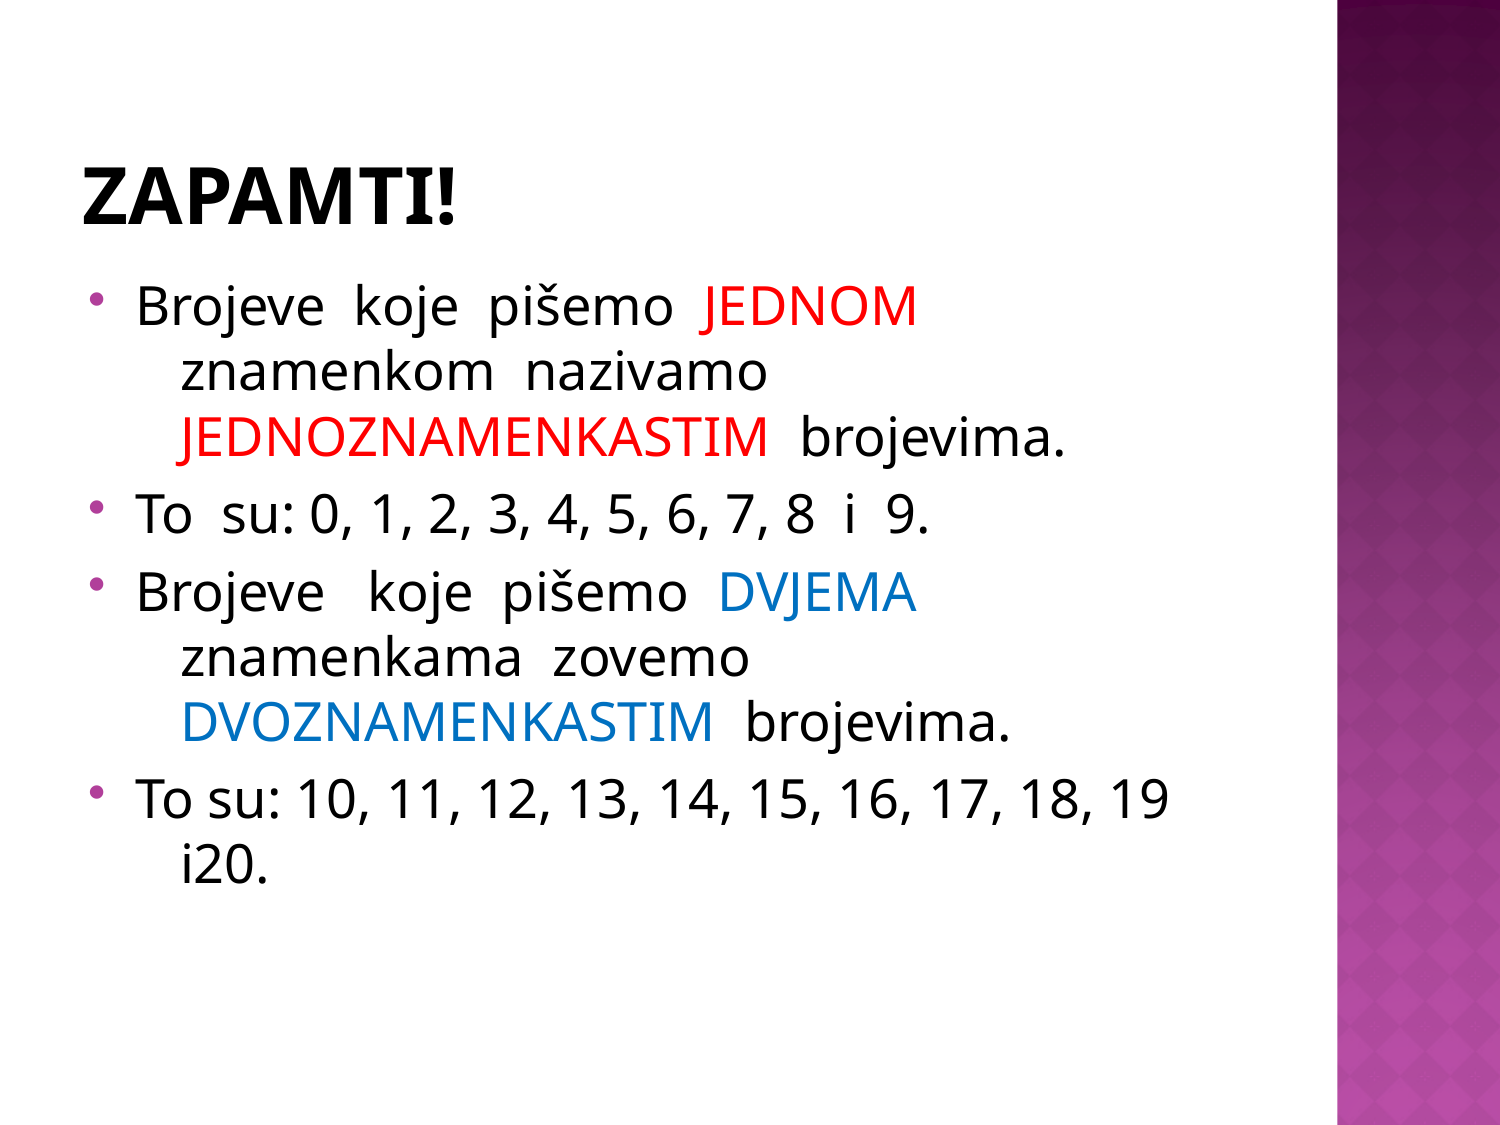

# ZAPAMTI!
Brojeve koje pišemo JEDNOM znamenkom nazivamo JEDNOZNAMENKASTIM brojevima.
To su: 0, 1, 2, 3, 4, 5, 6, 7, 8 i 9.
Brojeve koje pišemo DVJEMA znamenkama zovemo DVOZNAMENKASTIM brojevima.
To su: 10, 11, 12, 13, 14, 15, 16, 17, 18, 19 i20.